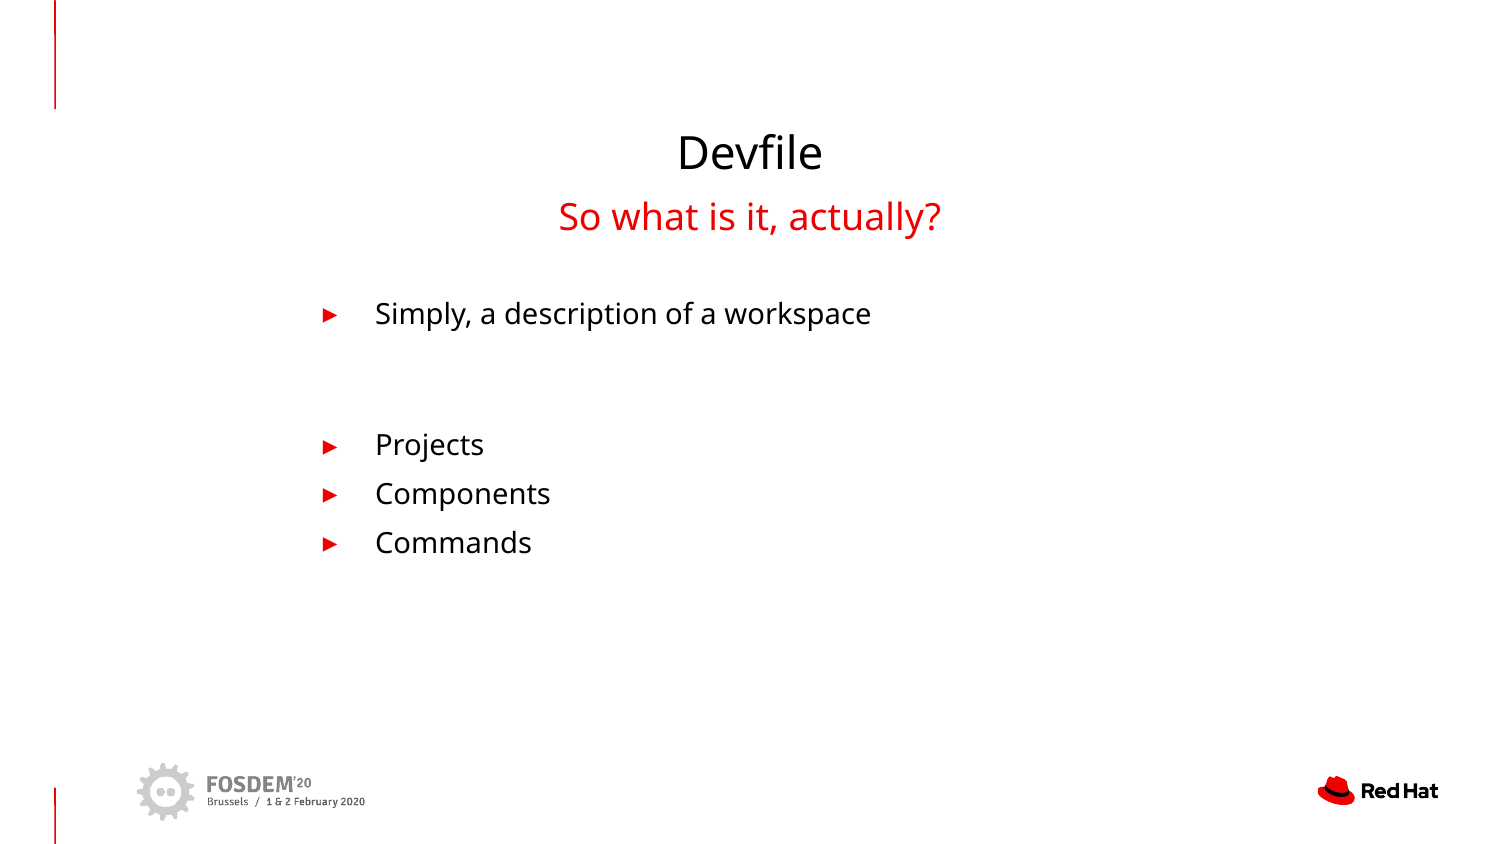

#
Devfile
So what is it, actually?
Simply, a description of a workspace
Projects
Components
Commands